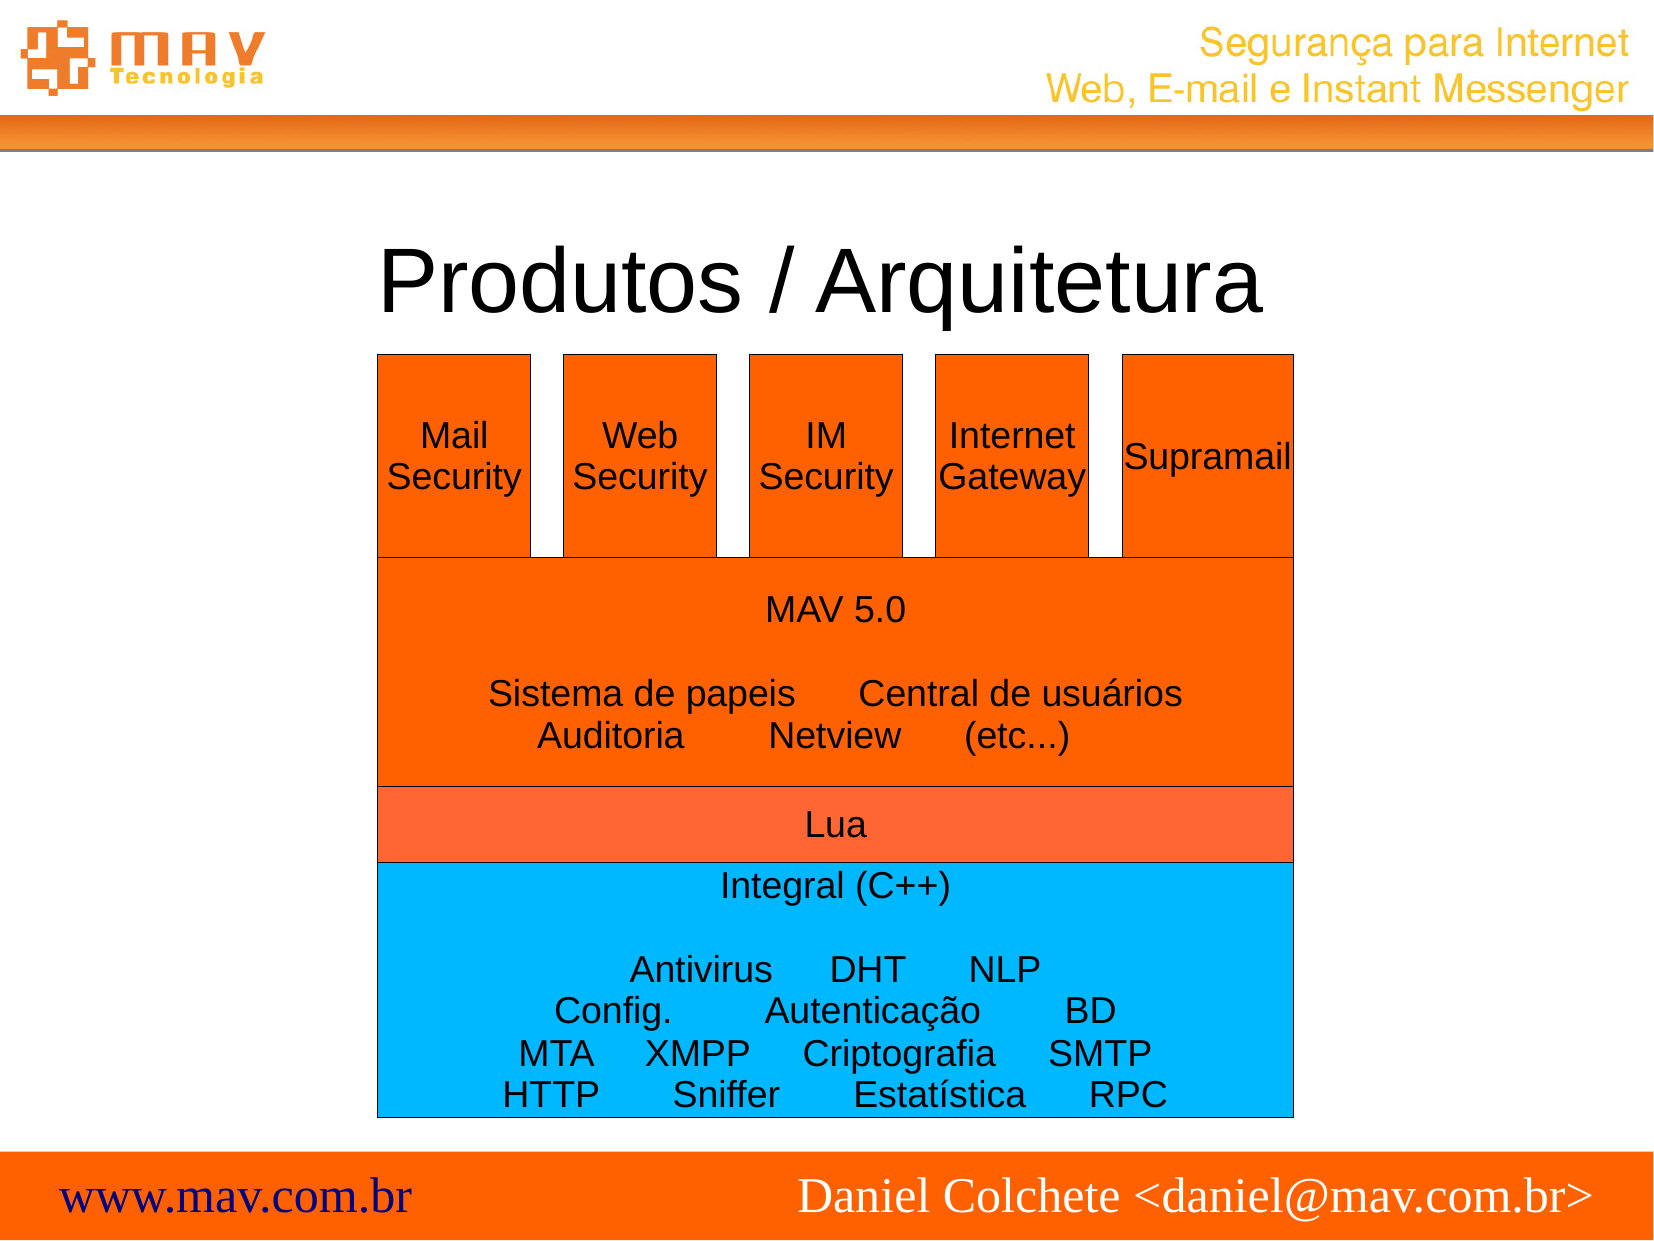

# Produtos / Arquitetura
Mail
Security
Web
Security
IM
Security
Internet
Gateway
Supramail
MAV 5.0
Sistema de papeis Central de usuários
Auditoria Netview (etc...)
Lua
Integral (C++)
Antivirus	 DHT NLP
Config. Autenticação BD
MTA XMPP Criptografia SMTP
HTTP Sniffer Estatística RPC